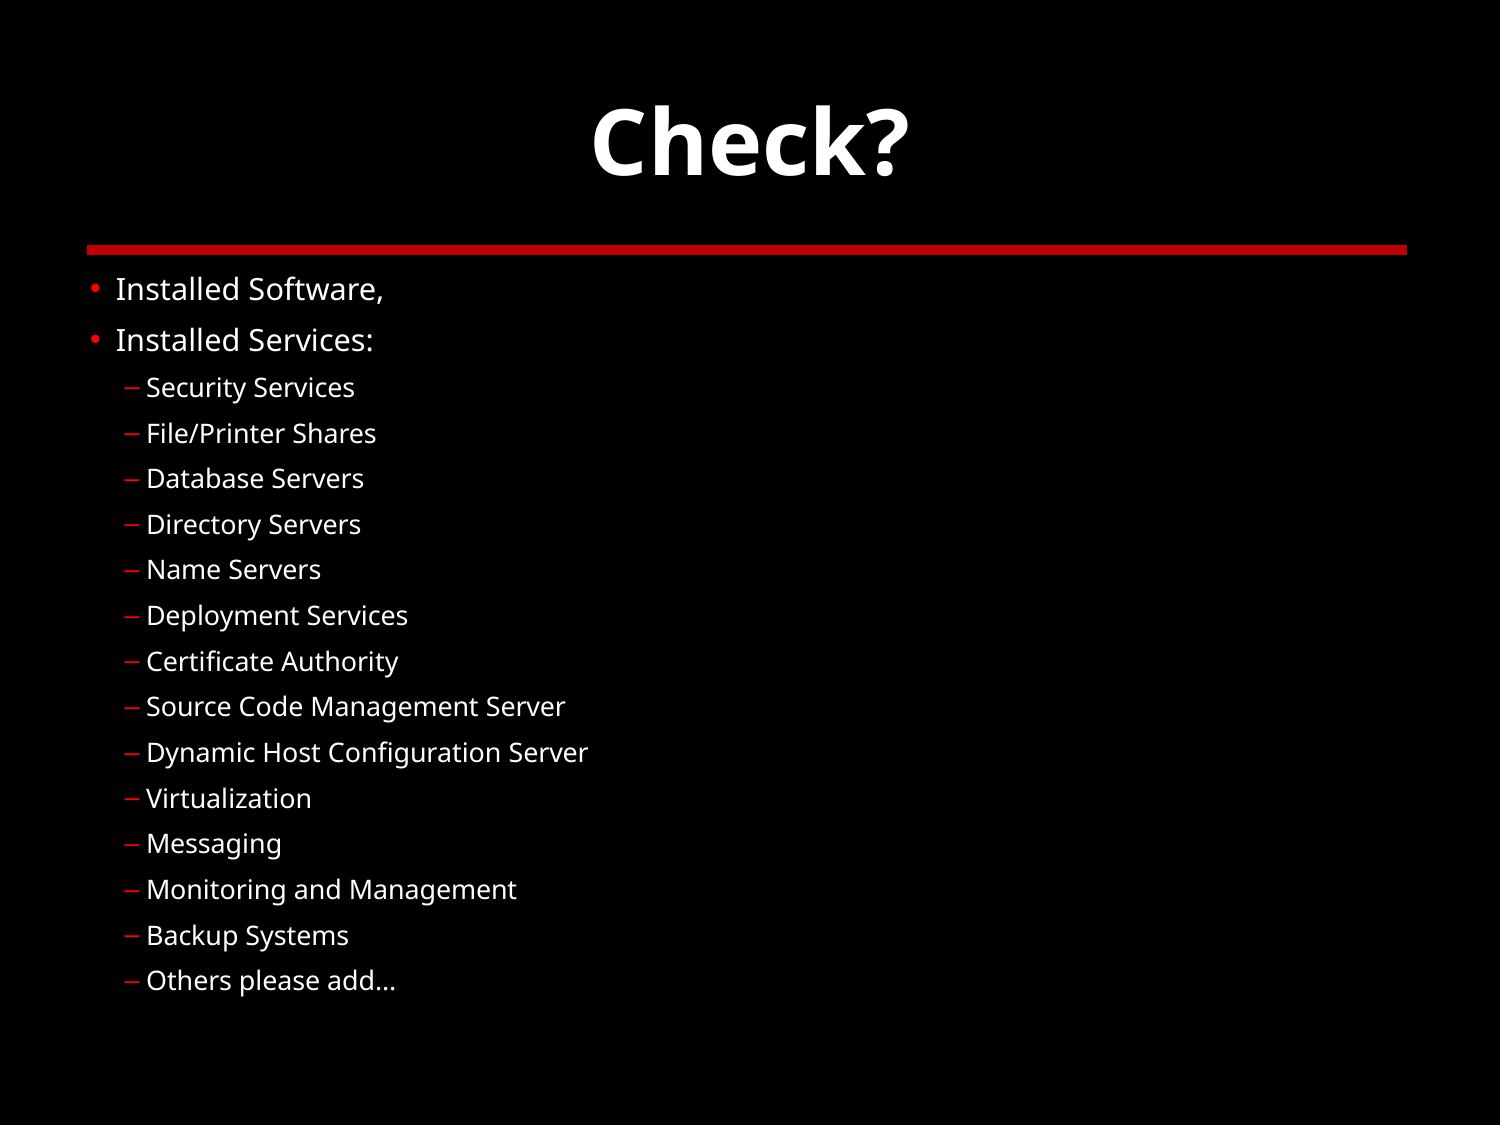

# Check?
Installed Software,
Installed Services:
Security Services
File/Printer Shares
Database Servers
Directory Servers
Name Servers
Deployment Services
Certificate Authority
Source Code Management Server
Dynamic Host Configuration Server
Virtualization
Messaging
Monitoring and Management
Backup Systems
Others please add…